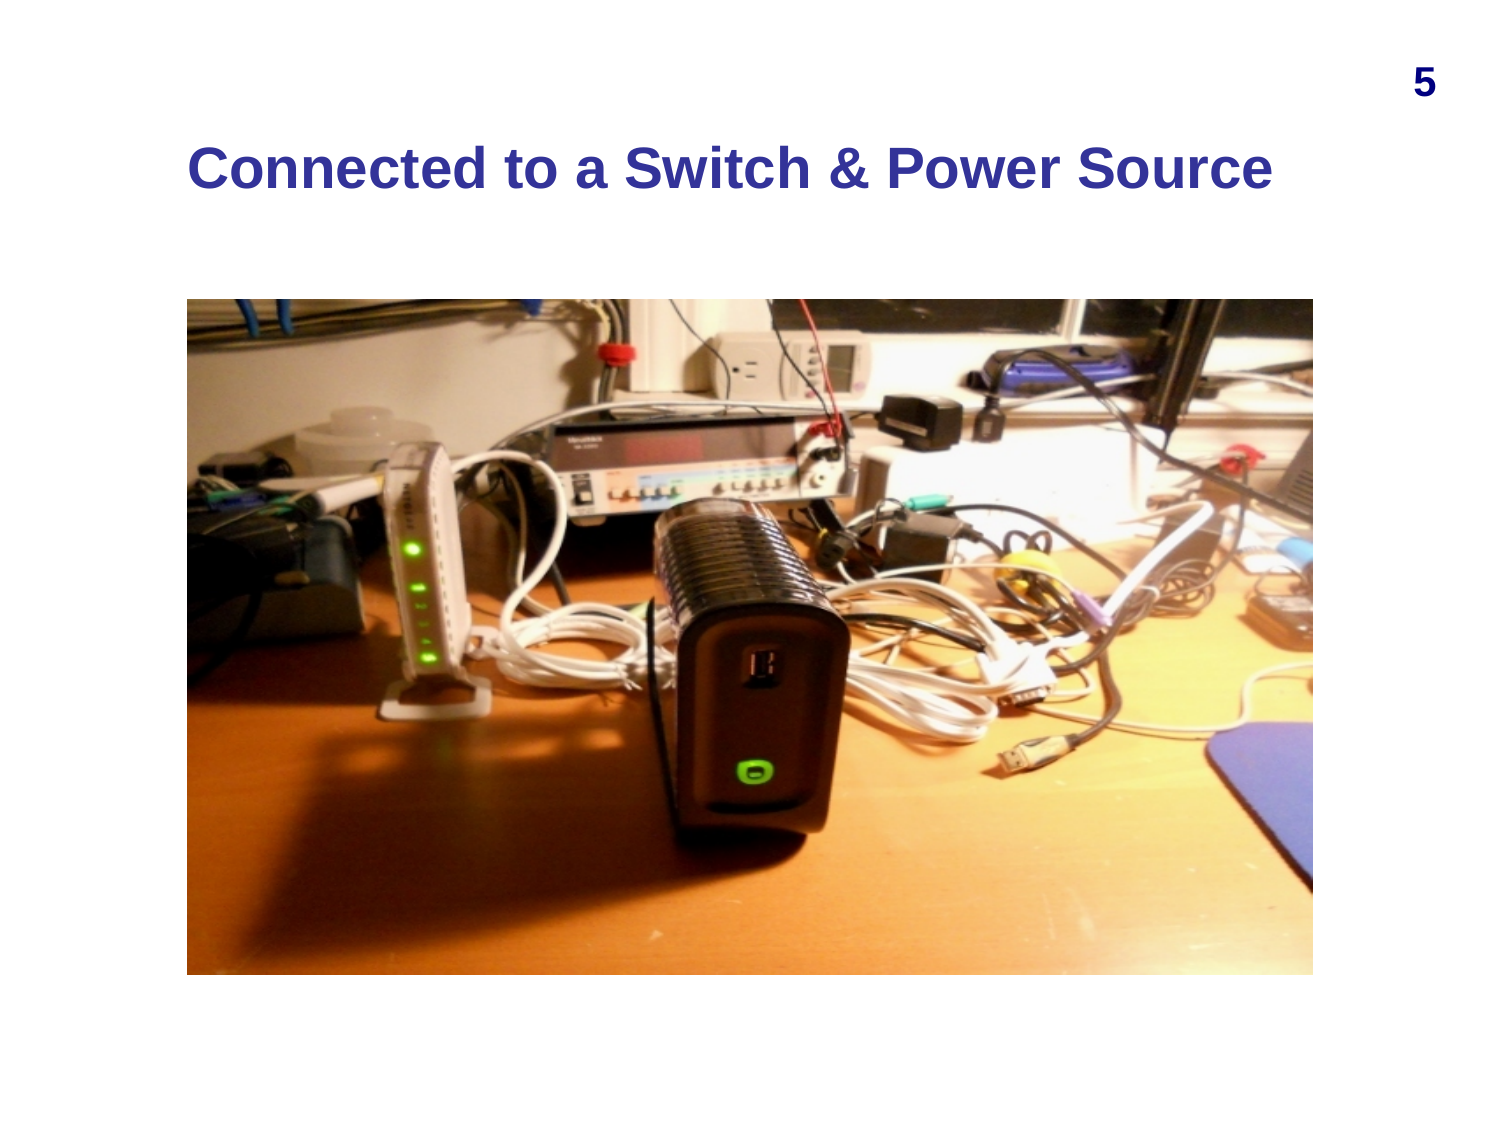

5
# Connected to a Switch & Power Source